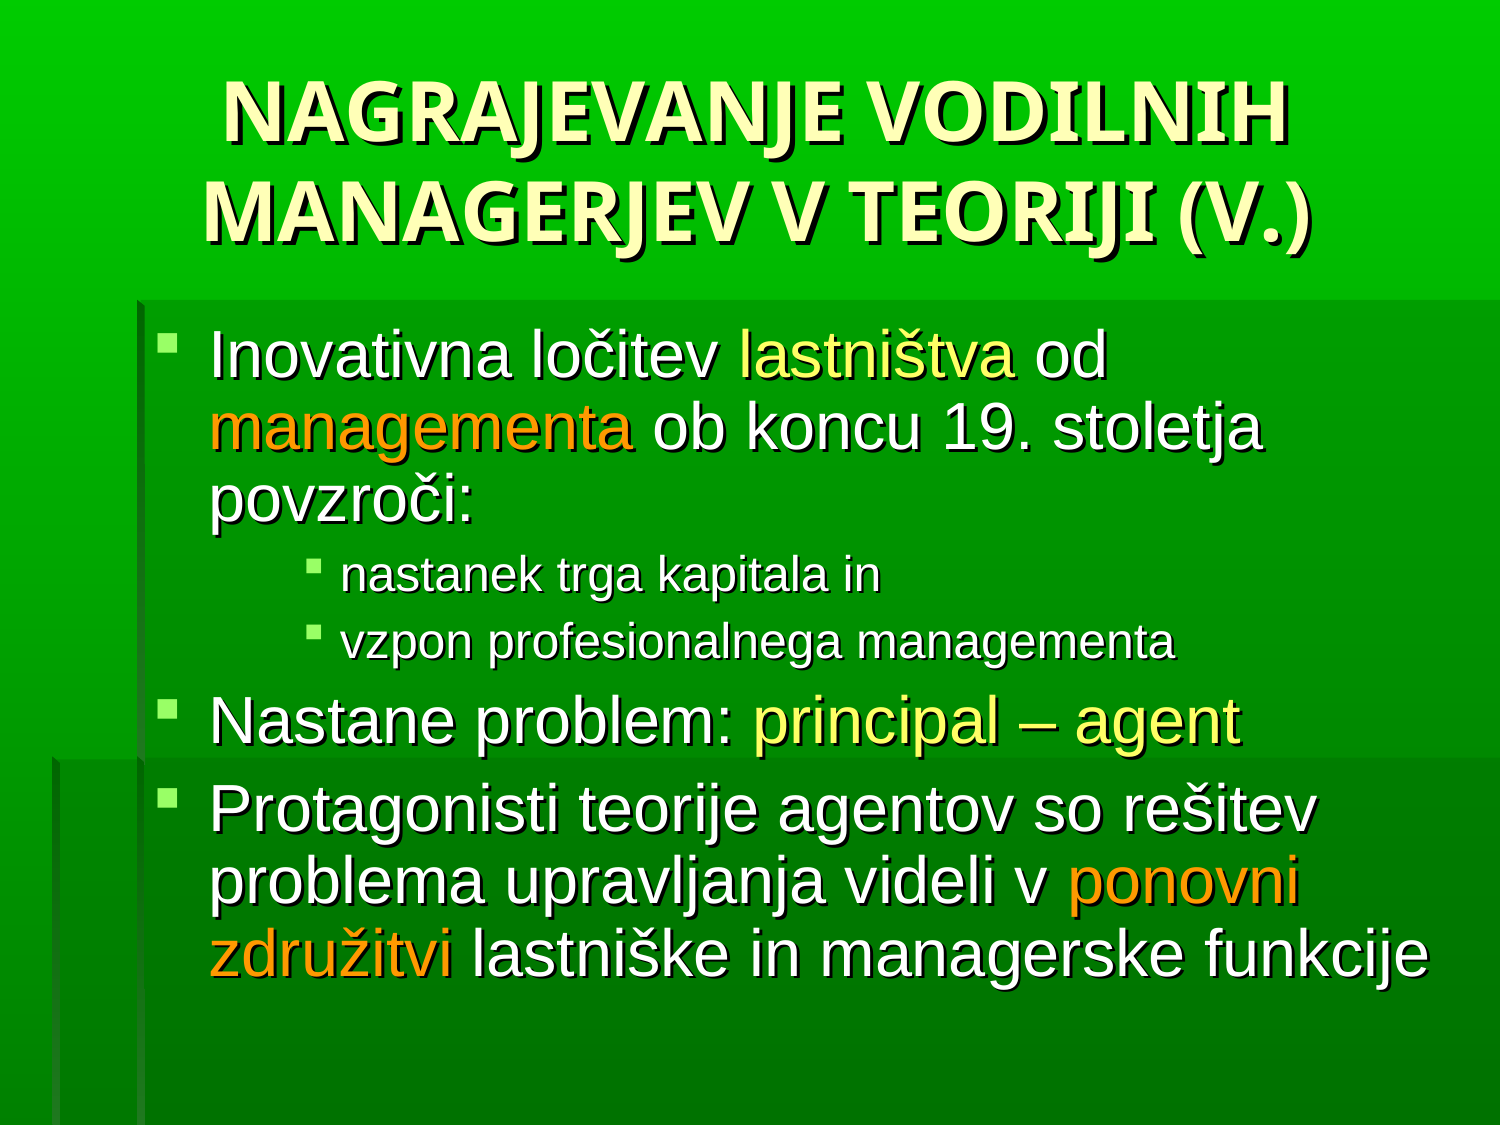

# NAGRAJEVANJE VODILNIH MANAGERJEV V TEORIJI (V.)
Inovativna ločitev lastništva od managementa ob koncu 19. stoletja povzroči:
nastanek trga kapitala in
vzpon profesionalnega managementa
Nastane problem: principal – agent
Protagonisti teorije agentov so rešitev problema upravljanja videli v ponovni združitvi lastniške in managerske funkcije